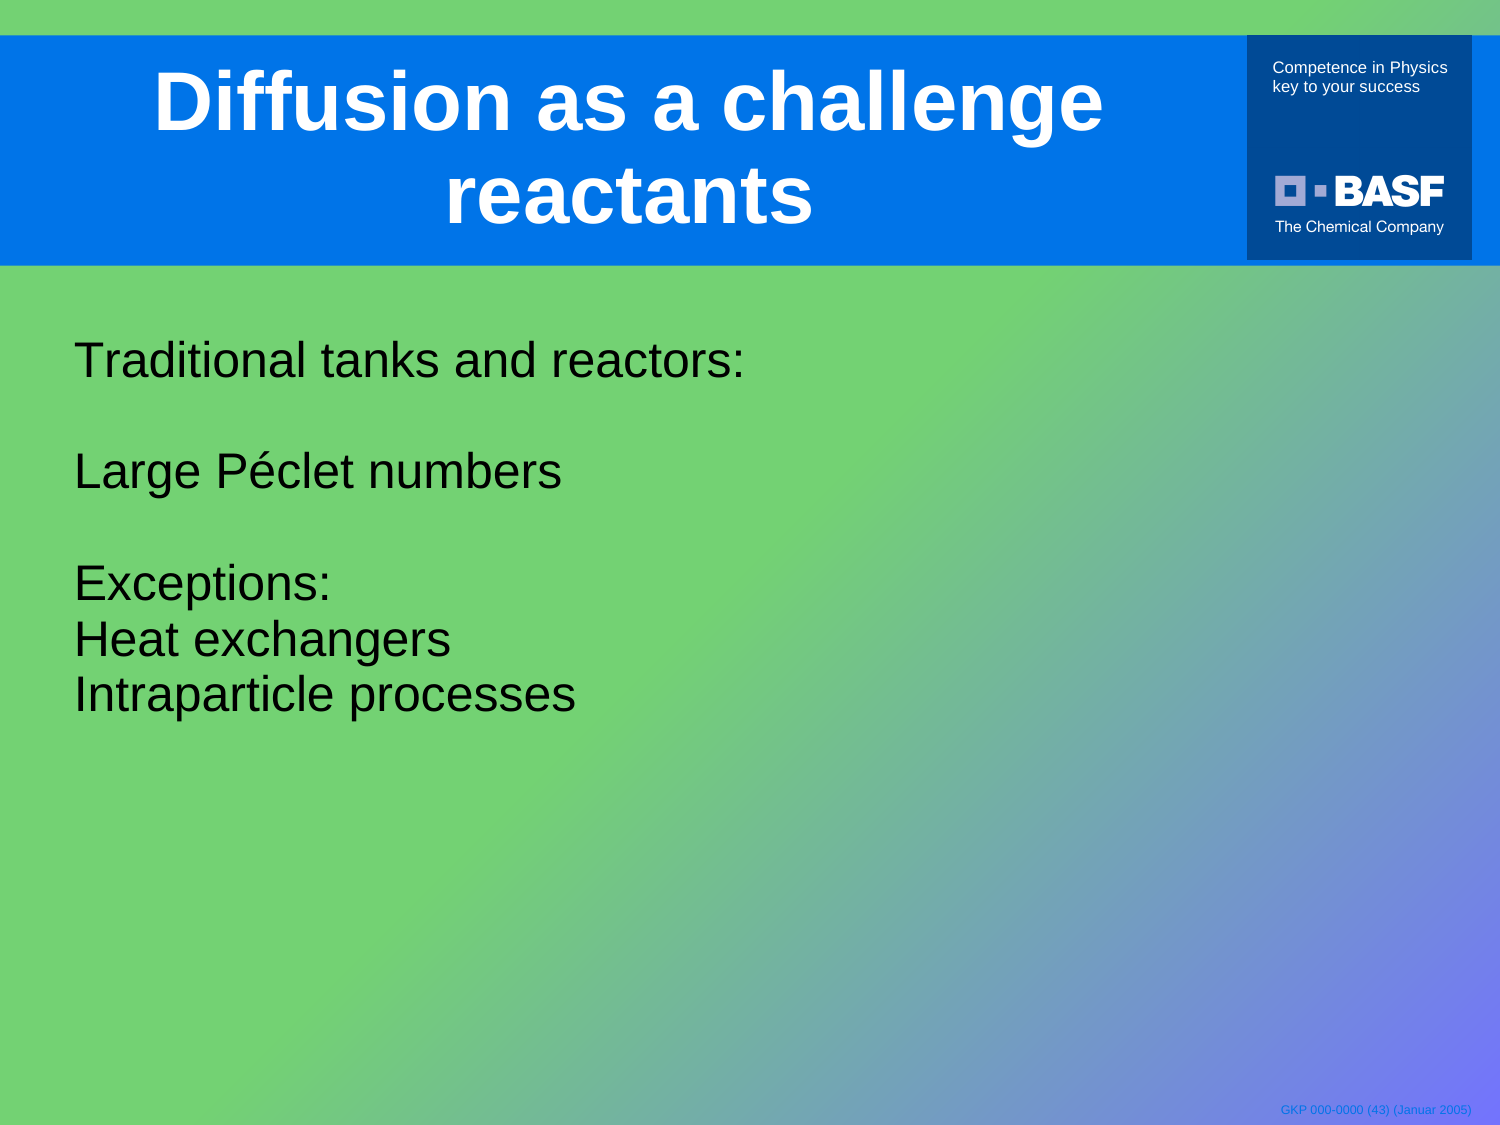

# Diffusion as a challenge reactants
Traditional tanks and reactors:
Large Péclet numbers
Exceptions:
Heat exchangers
Intraparticle processes